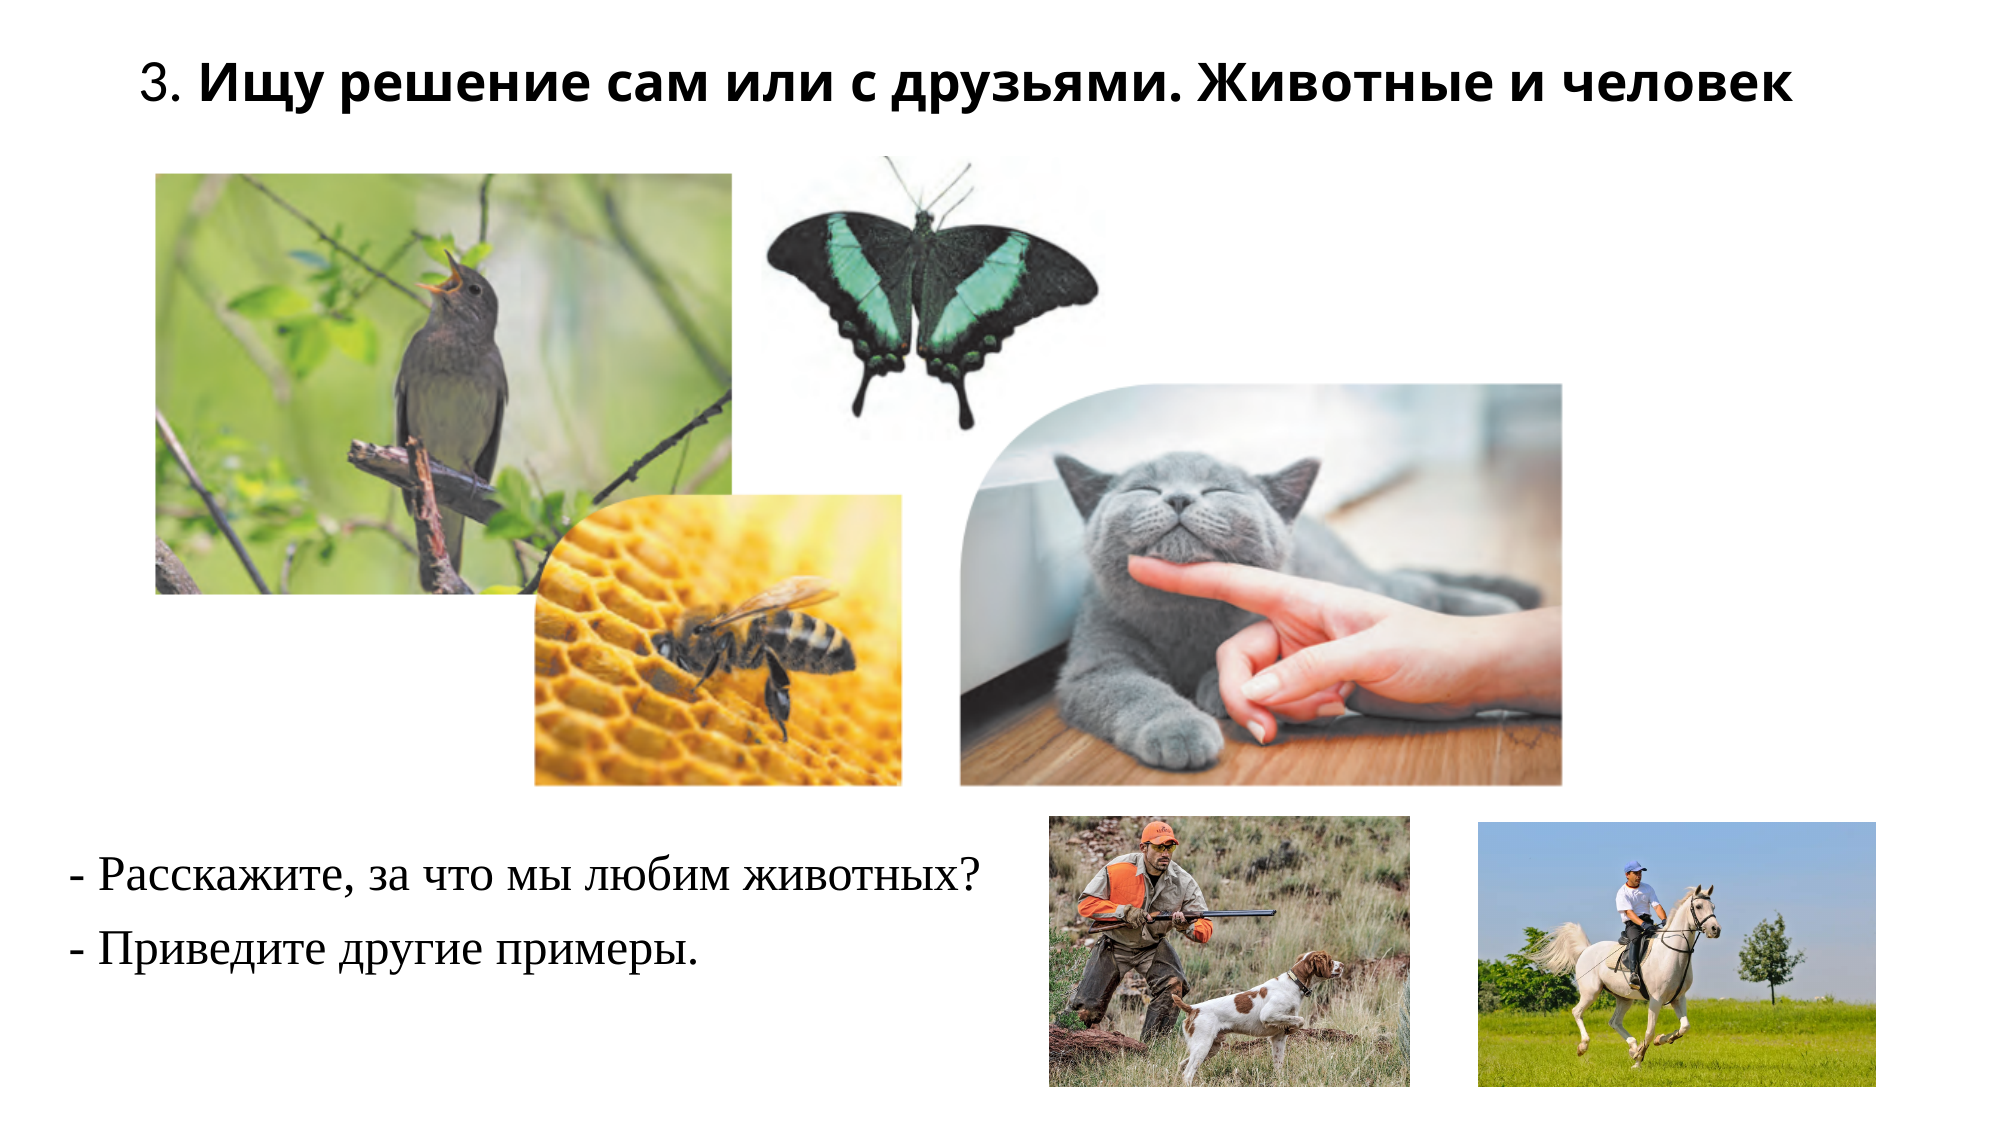

3. Ищу решение сам или с друзьями. Животные и человек
# - Расскажите, за что мы любим животных?
- Приведите другие примеры.